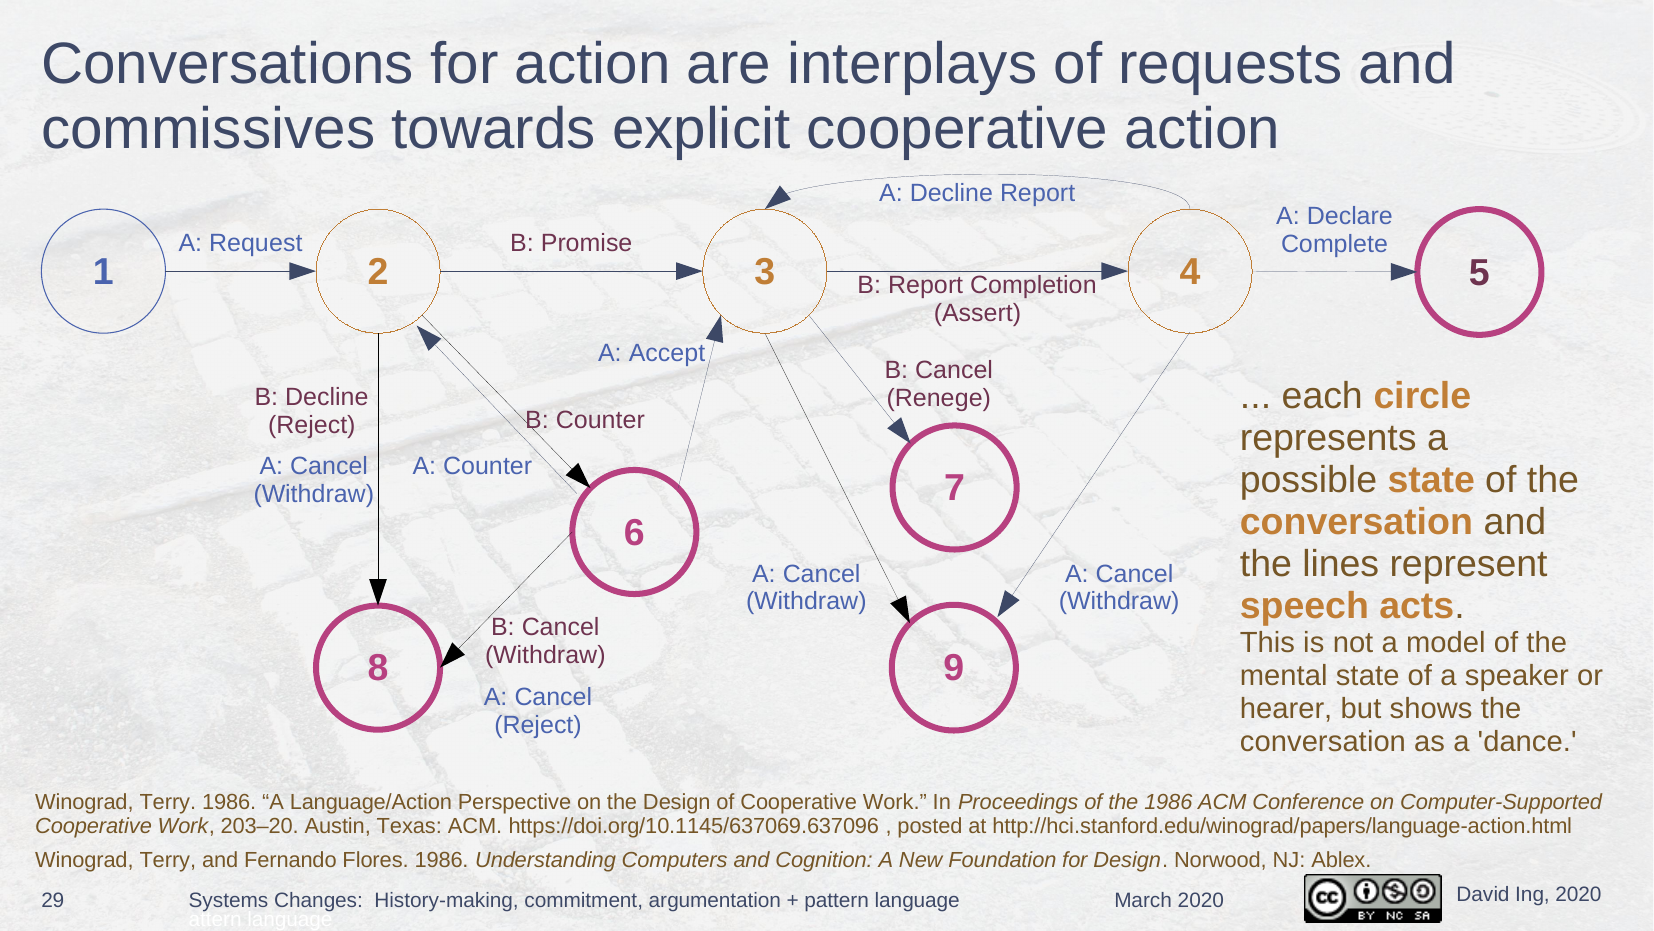

# Conversations for action are interplays of requests and commissives towards explicit cooperative action
1
2
3
4
5
A: Accept
B: Cancel
(Renege)
... each circle represents a
possible state of the conversation and
the lines represent speech acts.
This is not a model of the mental state of a speaker or hearer, but shows the conversation as a 'dance.'
B: Decline
(Reject)
B: Counter
7
A: Counter
A: Cancel
(Withdraw)
6
A: Cancel
(Withdraw)
A: Cancel
(Withdraw)
9
B: Cancel
(Withdraw)
8
A: Cancel
(Reject)
Winograd, Terry. 1986. “A Language/Action Perspective on the Design of Cooperative Work.” In Proceedings of the 1986 ACM Conference on Computer-Supported Cooperative Work, 203–20. Austin, Texas: ACM. https://doi.org/10.1145/637069.637096 , posted at http://hci.stanford.edu/winograd/papers/language-action.html
Winograd, Terry, and Fernando Flores. 1986. Understanding Computers and Cognition: A New Foundation for Design. Norwood, NJ: Ablex.
Systems Changes: History-making, commitment, argumentation + pattern language
March 2020